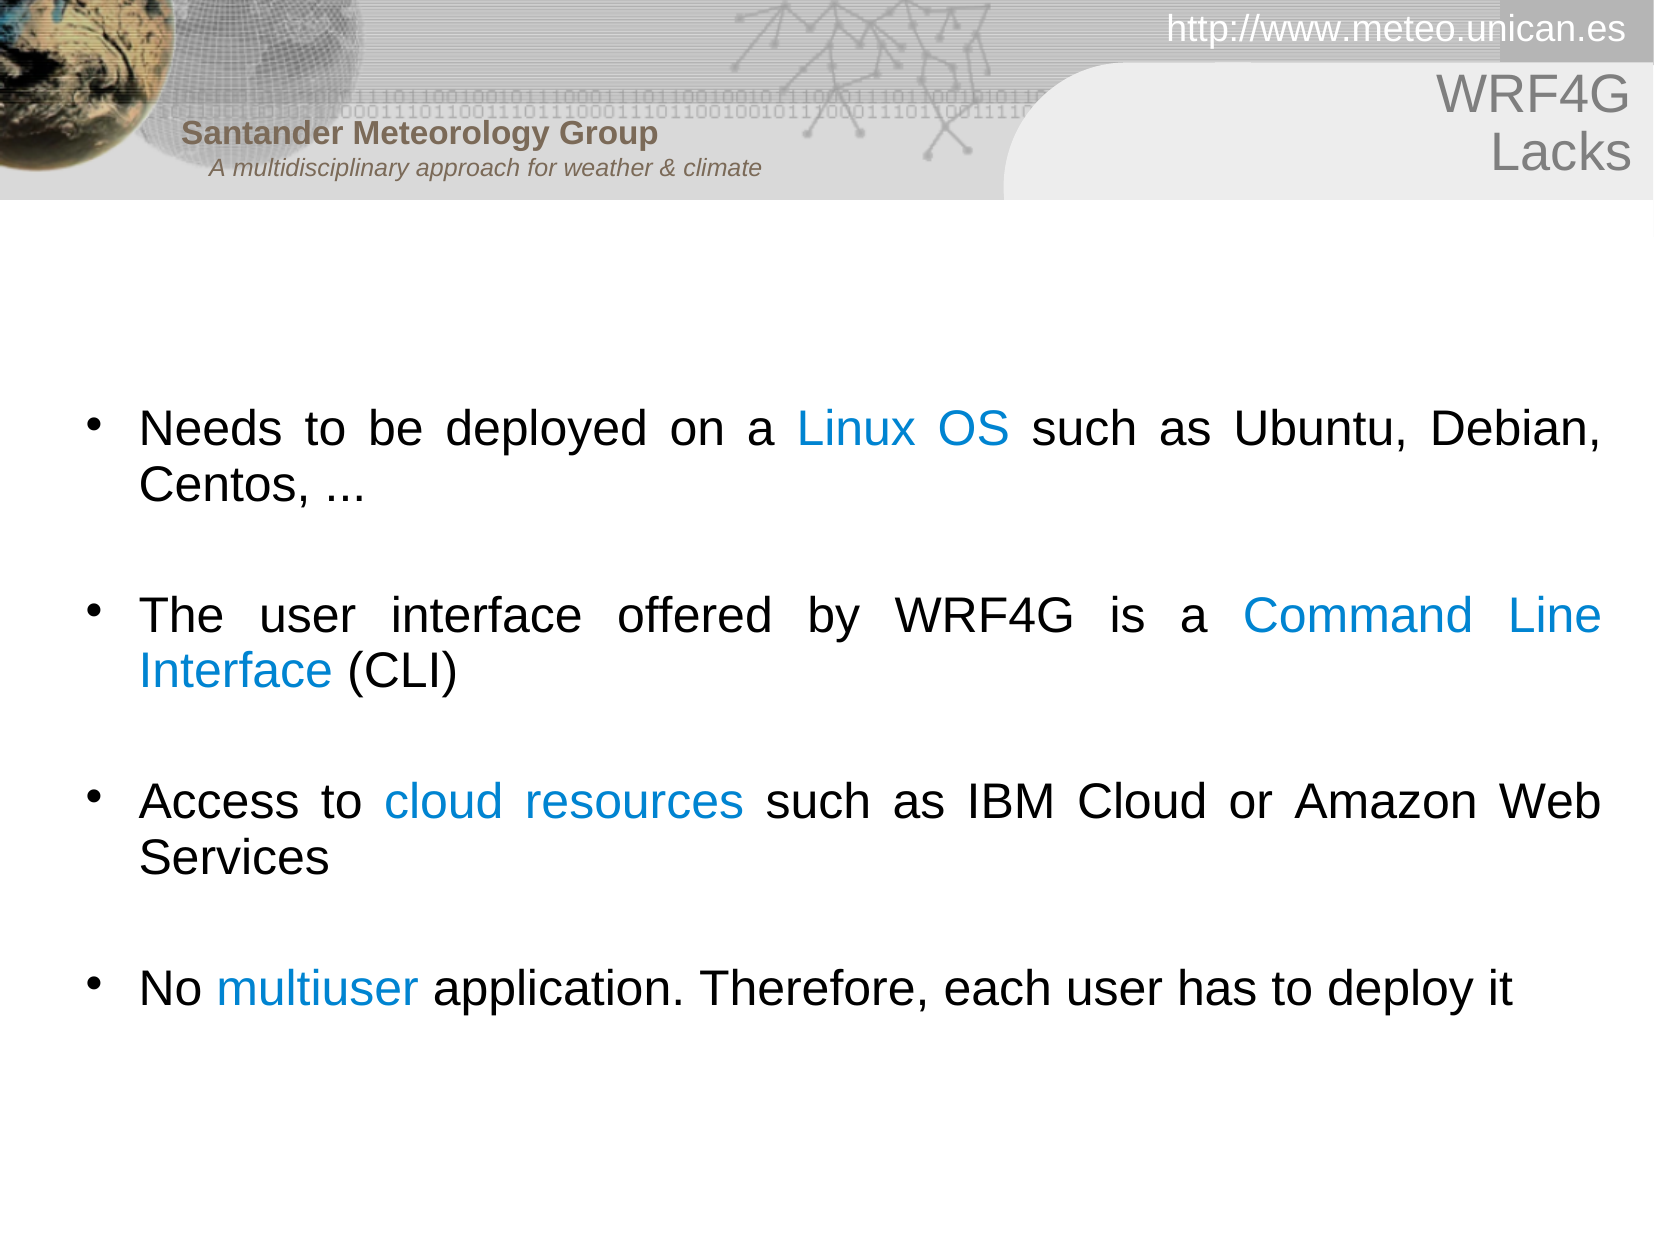

WRF4G
Lacks
# Needs to be deployed on a Linux OS such as Ubuntu, Debian, Centos, ...
The user interface offered by WRF4G is a Command Line Interface (CLI)
Access to cloud resources such as IBM Cloud or Amazon Web Services
No multiuser application. Therefore, each user has to deploy it